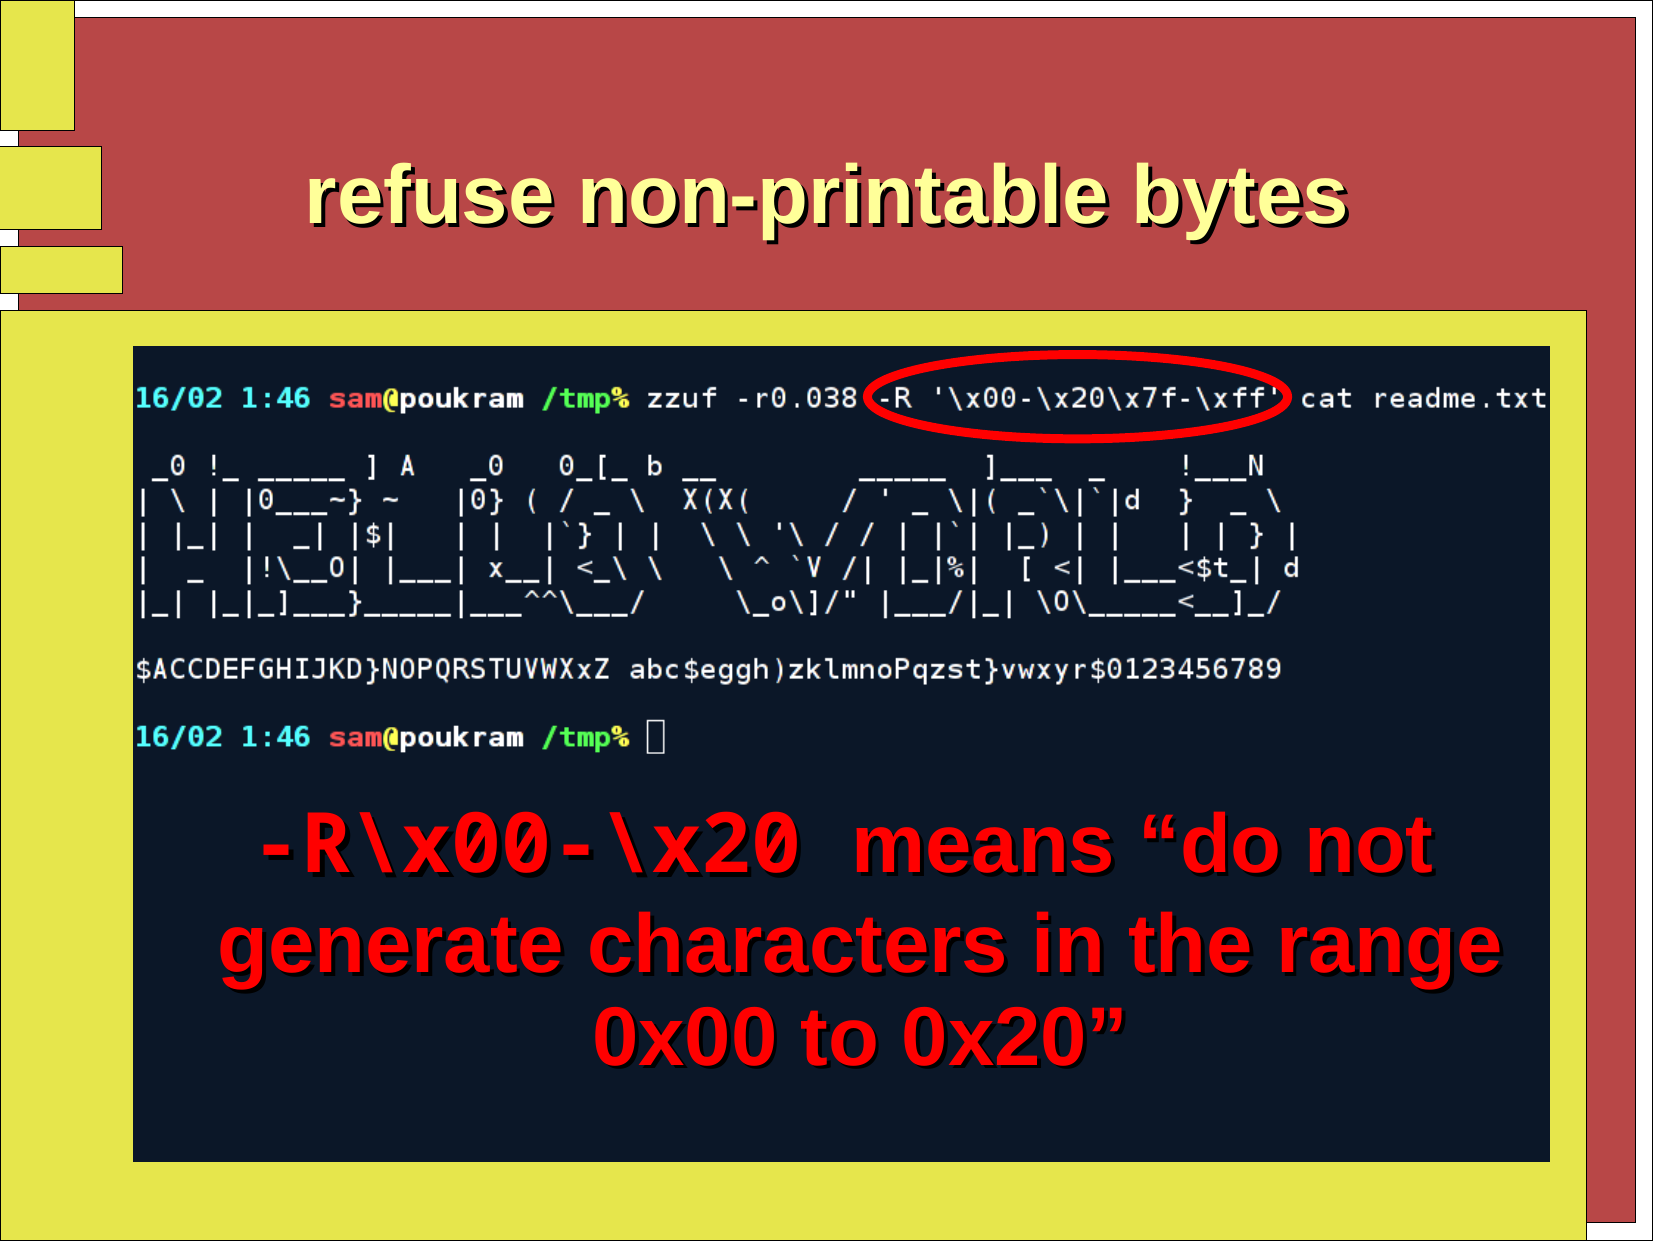

# refuse non-printable bytes
-R\x00-\x20 means “do not generate characters in the range 0x00 to 0x20”